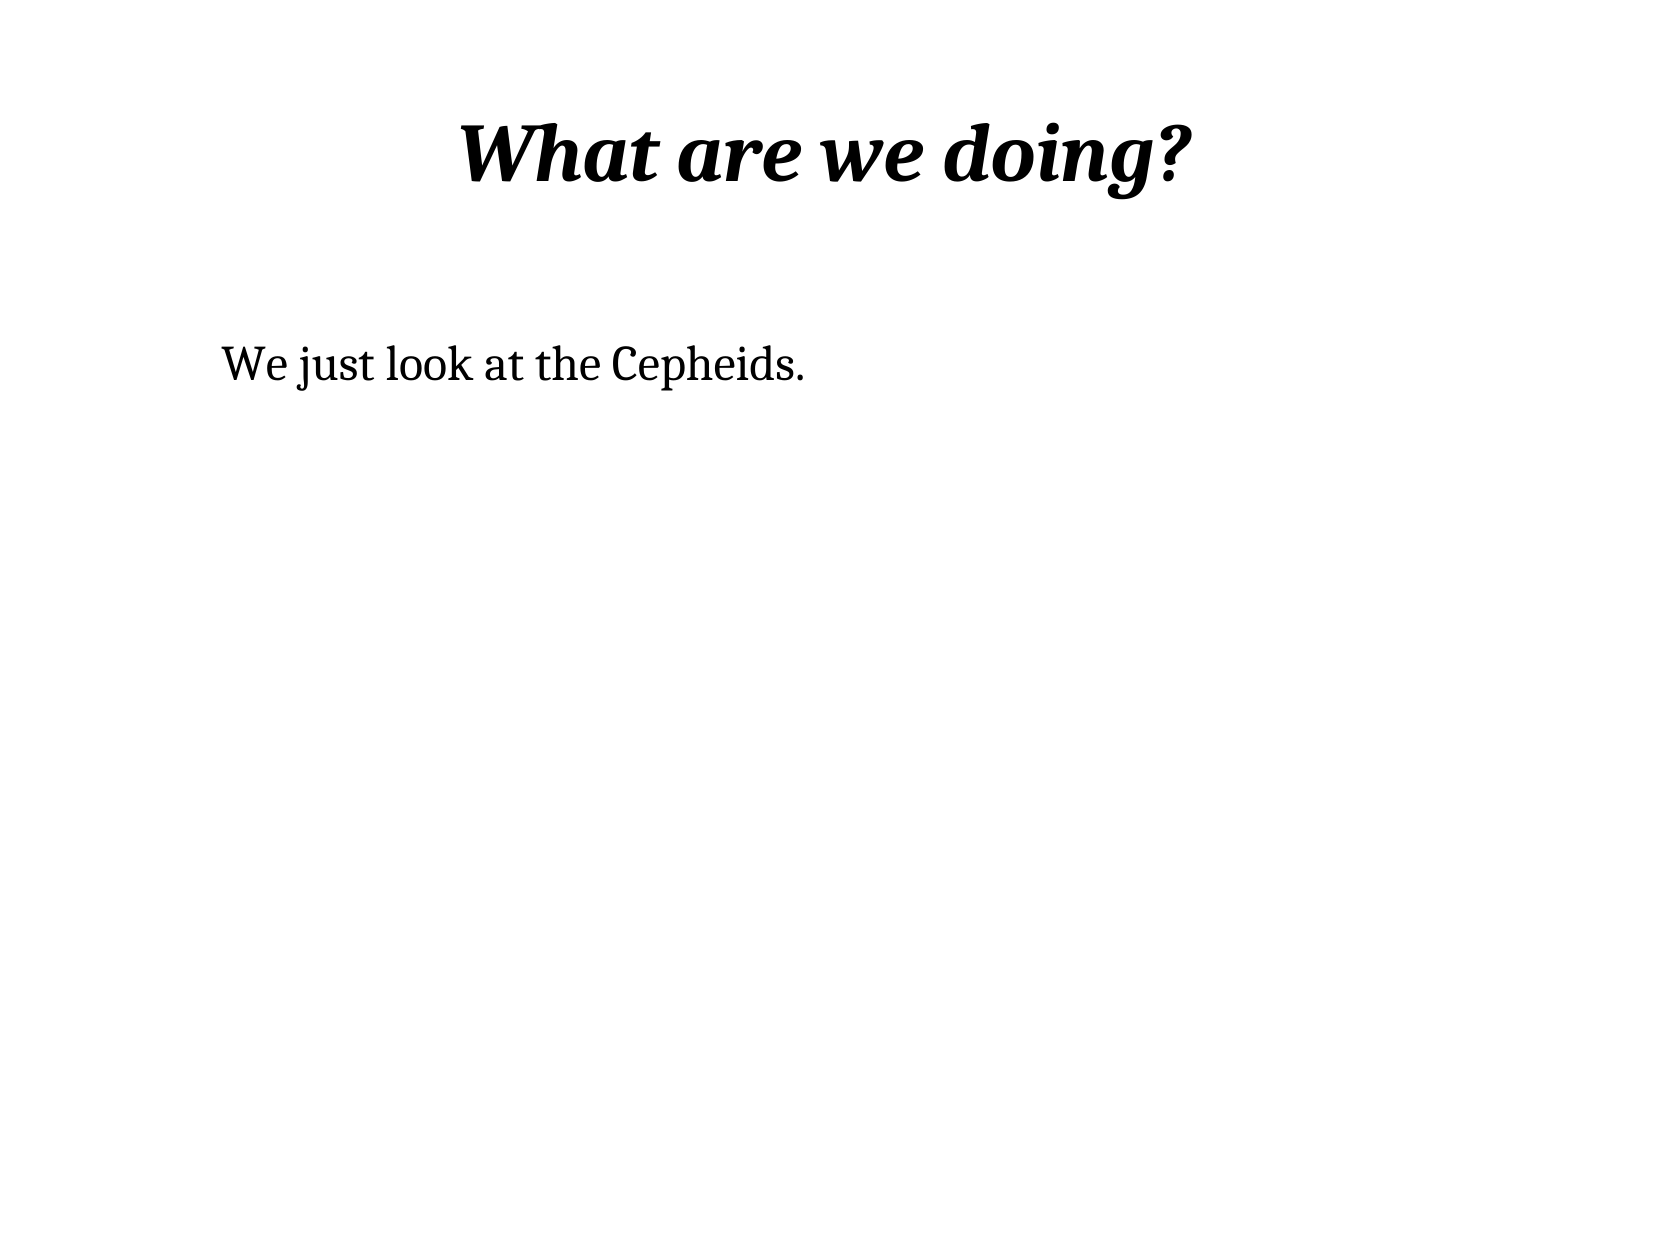

What are we doing?
We just look at the Cepheids.